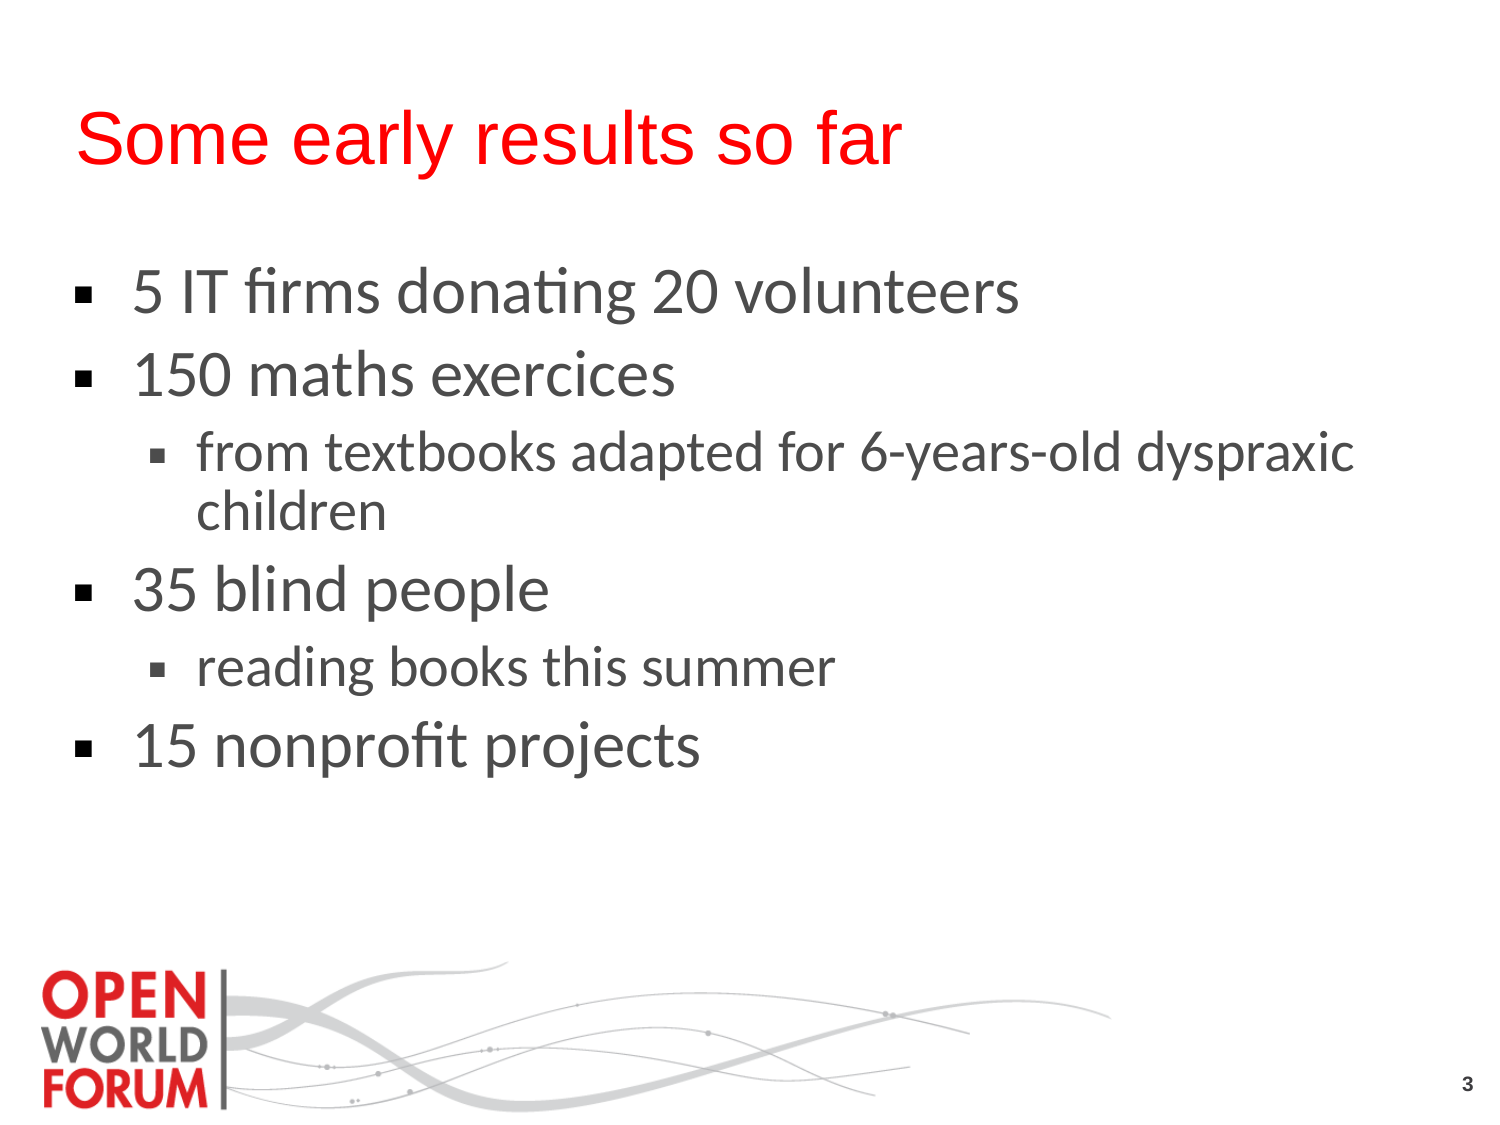

# Some early results so far
5 IT firms donating 20 volunteers
150 maths exercices
from textbooks adapted for 6-years-old dyspraxic children
35 blind people
reading books this summer
15 nonprofit projects
3